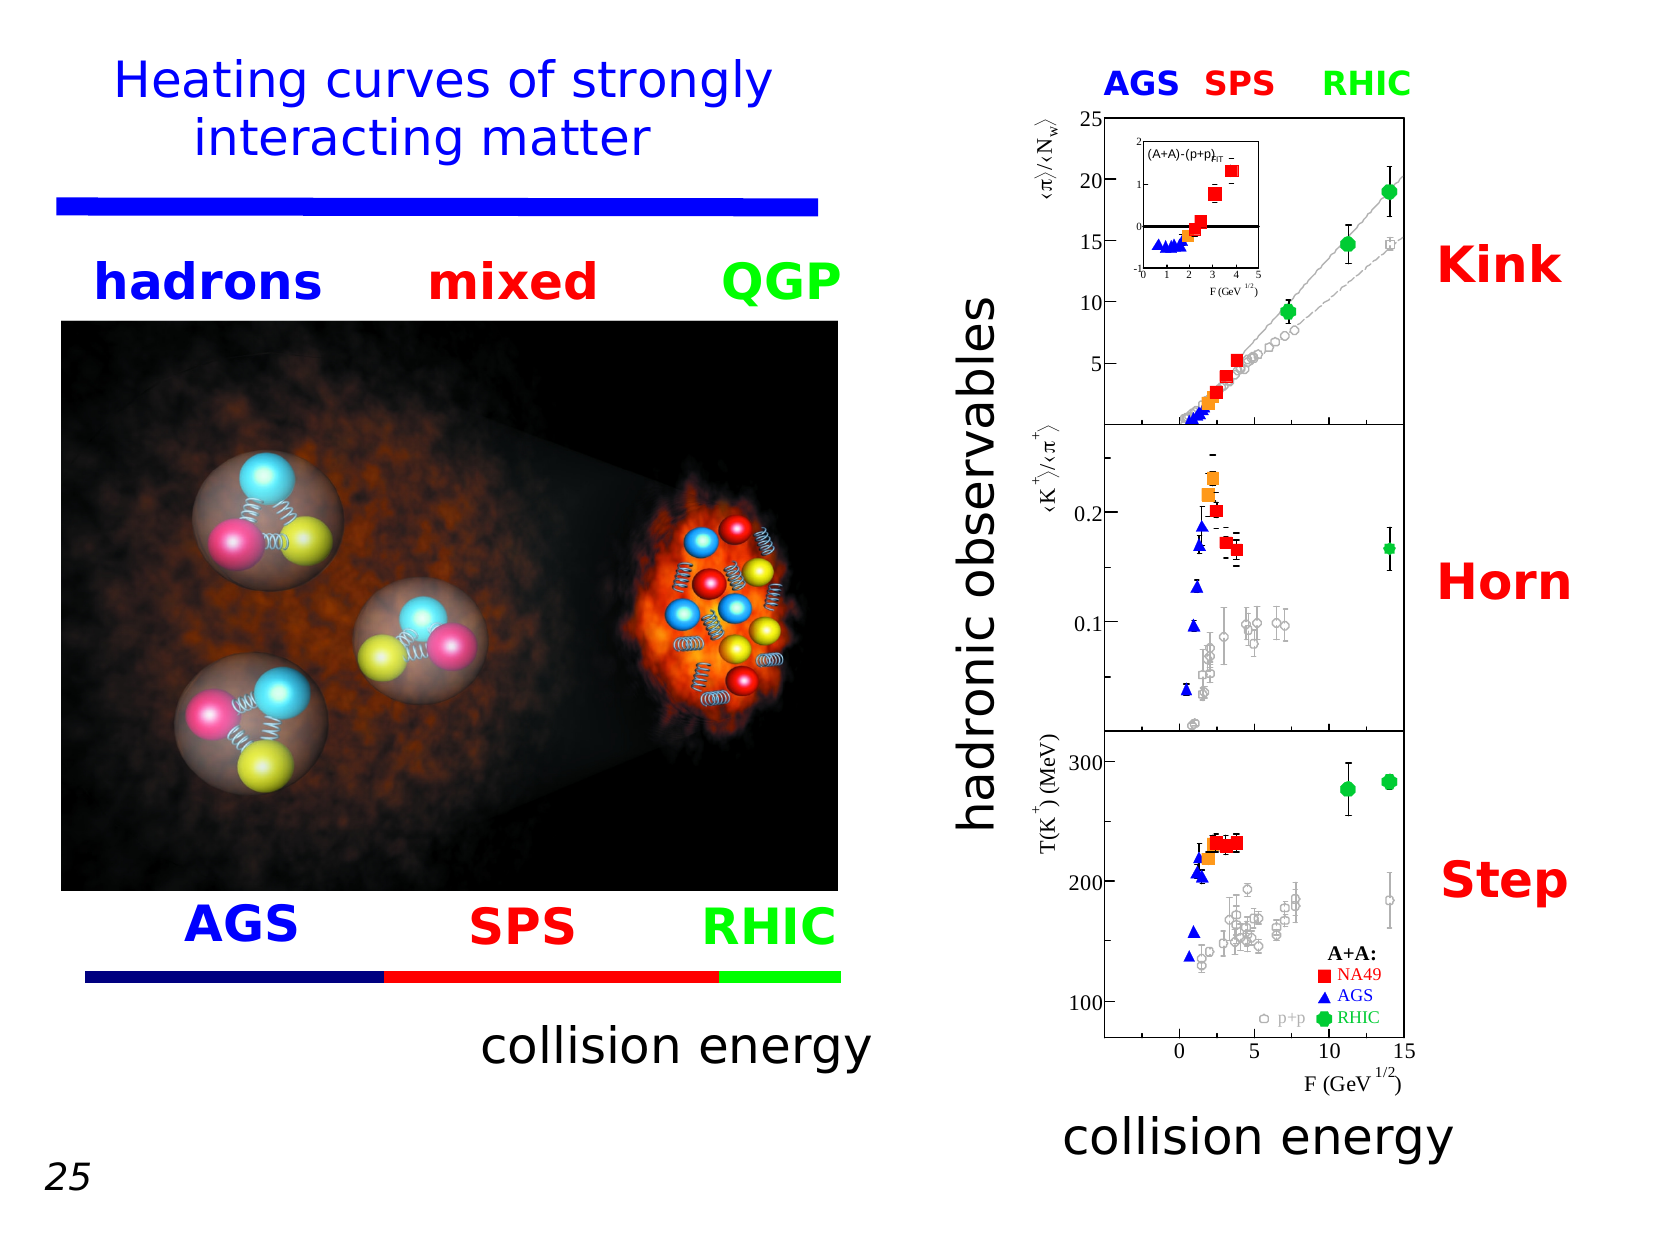

Heating curves of strongly
 interacting matter
AGS SPS RHIC
Kink
hadrons mixed QGP
hadronic observables
Horn
Step
AGS
SPS
RHIC
collision energy
collision energy